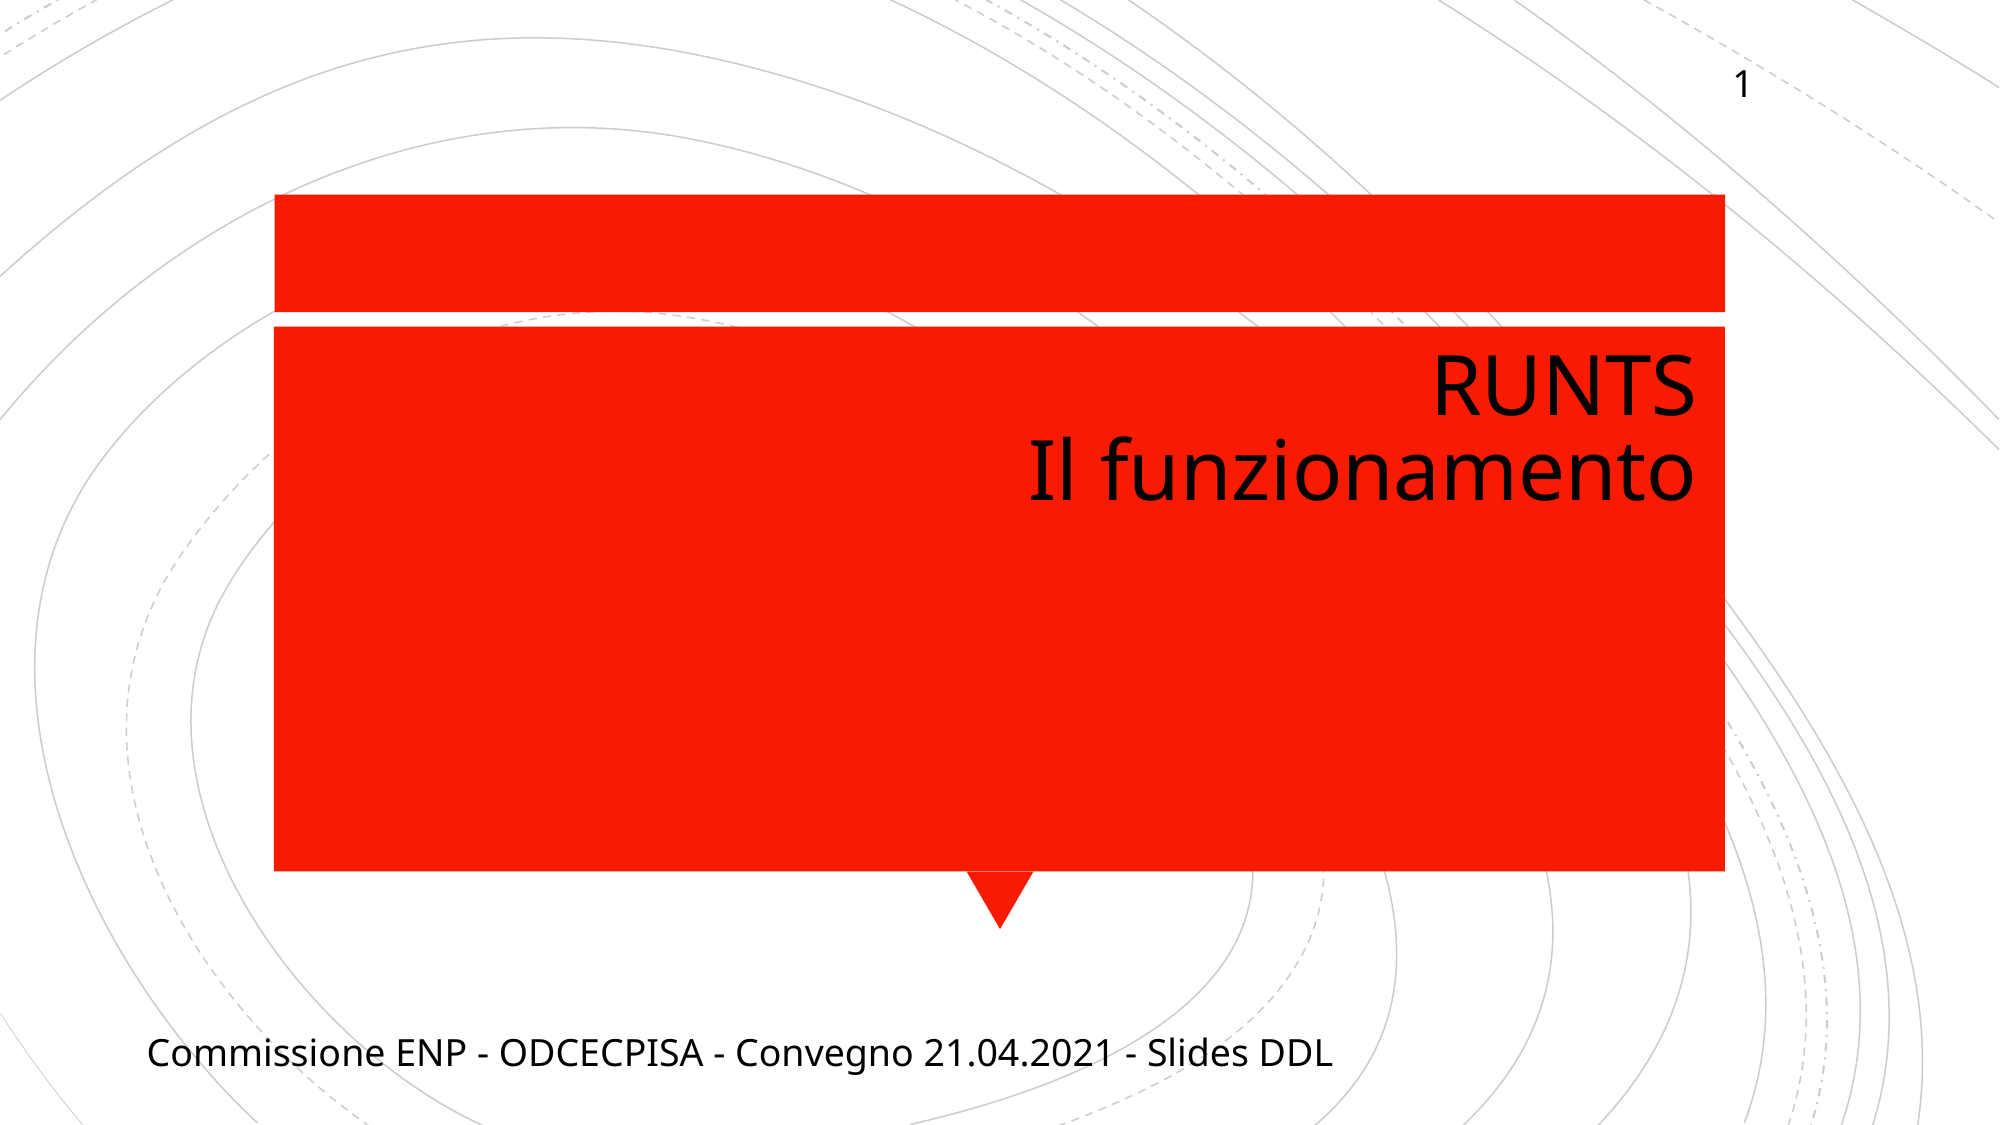

# RUNTS Il funzionamento
Commissione ENP - ODCECPISA - Convegno 21.04.2021 - Slides DDL